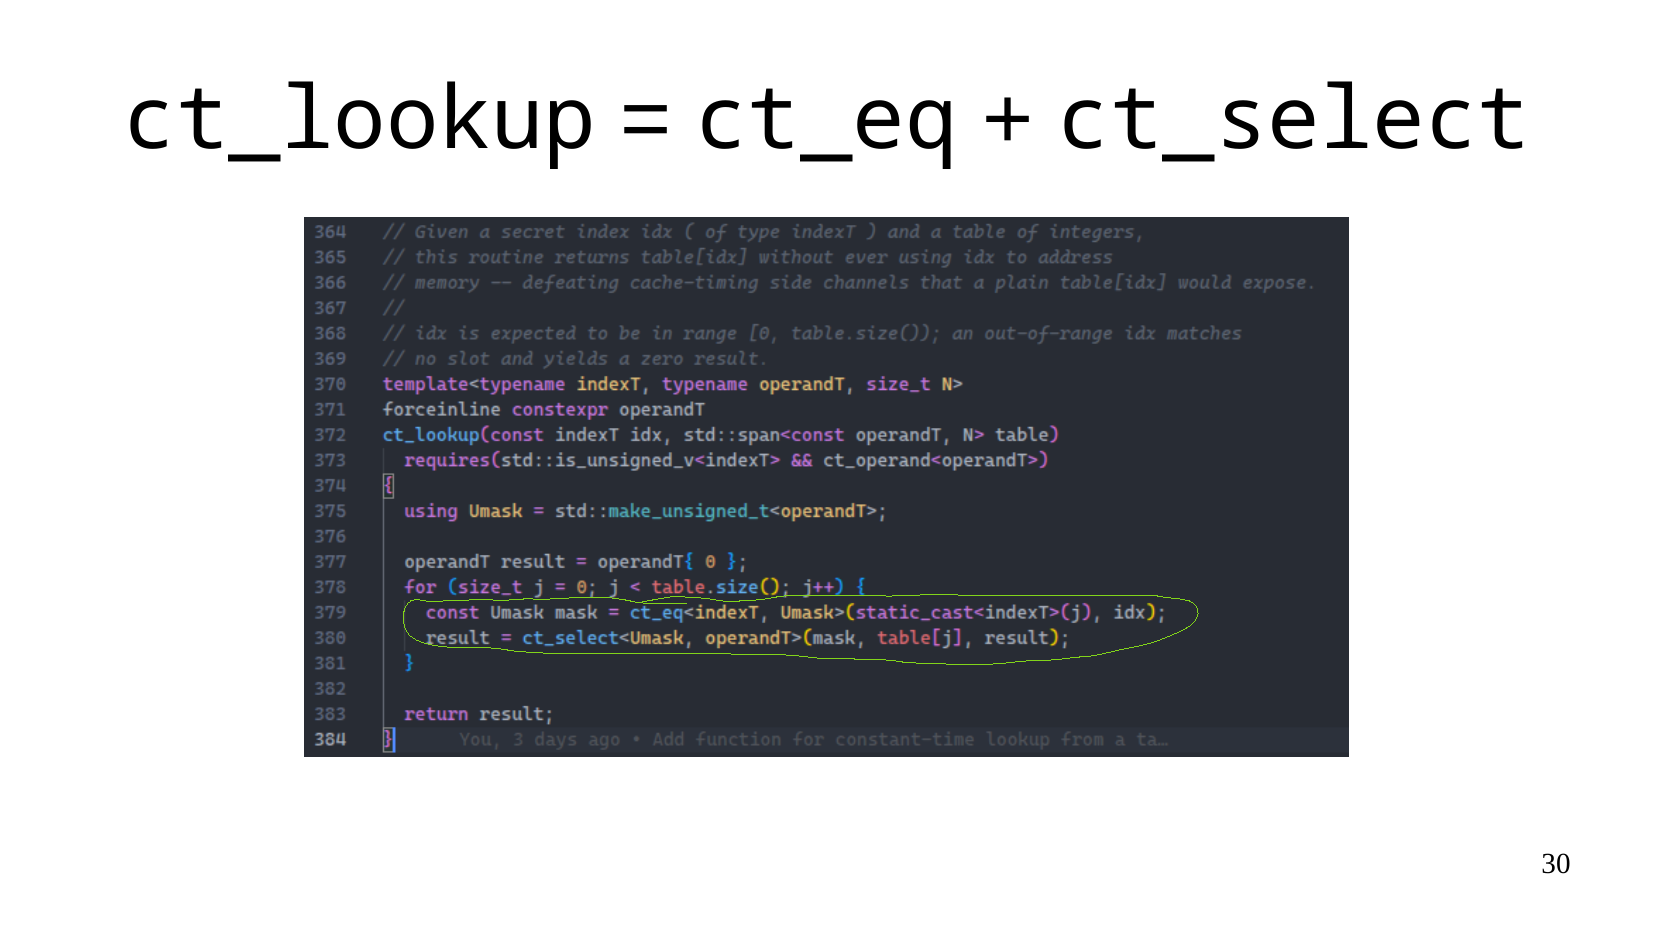

# ct_lookup = ct_eq + ct_select
30